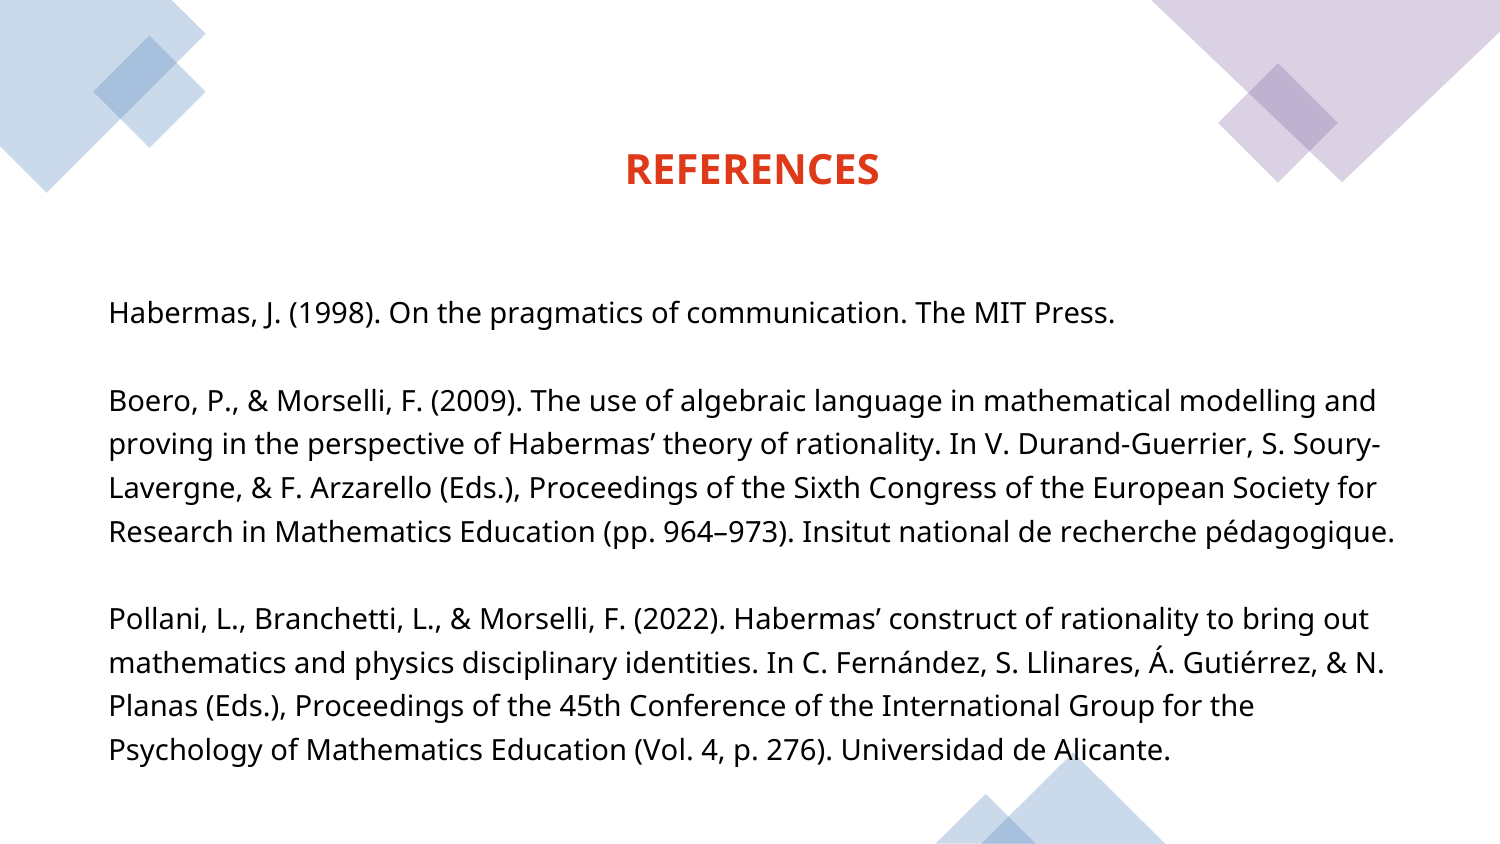

REFERENCES
Habermas, J. (1998). On the pragmatics of communication. The MIT Press.
Boero, P., & Morselli, F. (2009). The use of algebraic language in mathematical modelling and proving in the perspective of Habermas’ theory of rationality. In V. Durand-Guerrier, S. Soury-Lavergne, & F. Arzarello (Eds.), Proceedings of the Sixth Congress of the European Society for Research in Mathematics Education (pp. 964–973). Insitut national de recherche pédagogique.
Pollani, L., Branchetti, L., & Morselli, F. (2022). Habermas’ construct of rationality to bring out mathematics and physics disciplinary identities. In C. Fernández, S. Llinares, Á. Gutiérrez, & N. Planas (Eds.), Proceedings of the 45th Conference of the International Group for the Psychology of Mathematics Education (Vol. 4, p. 276). Universidad de Alicante.